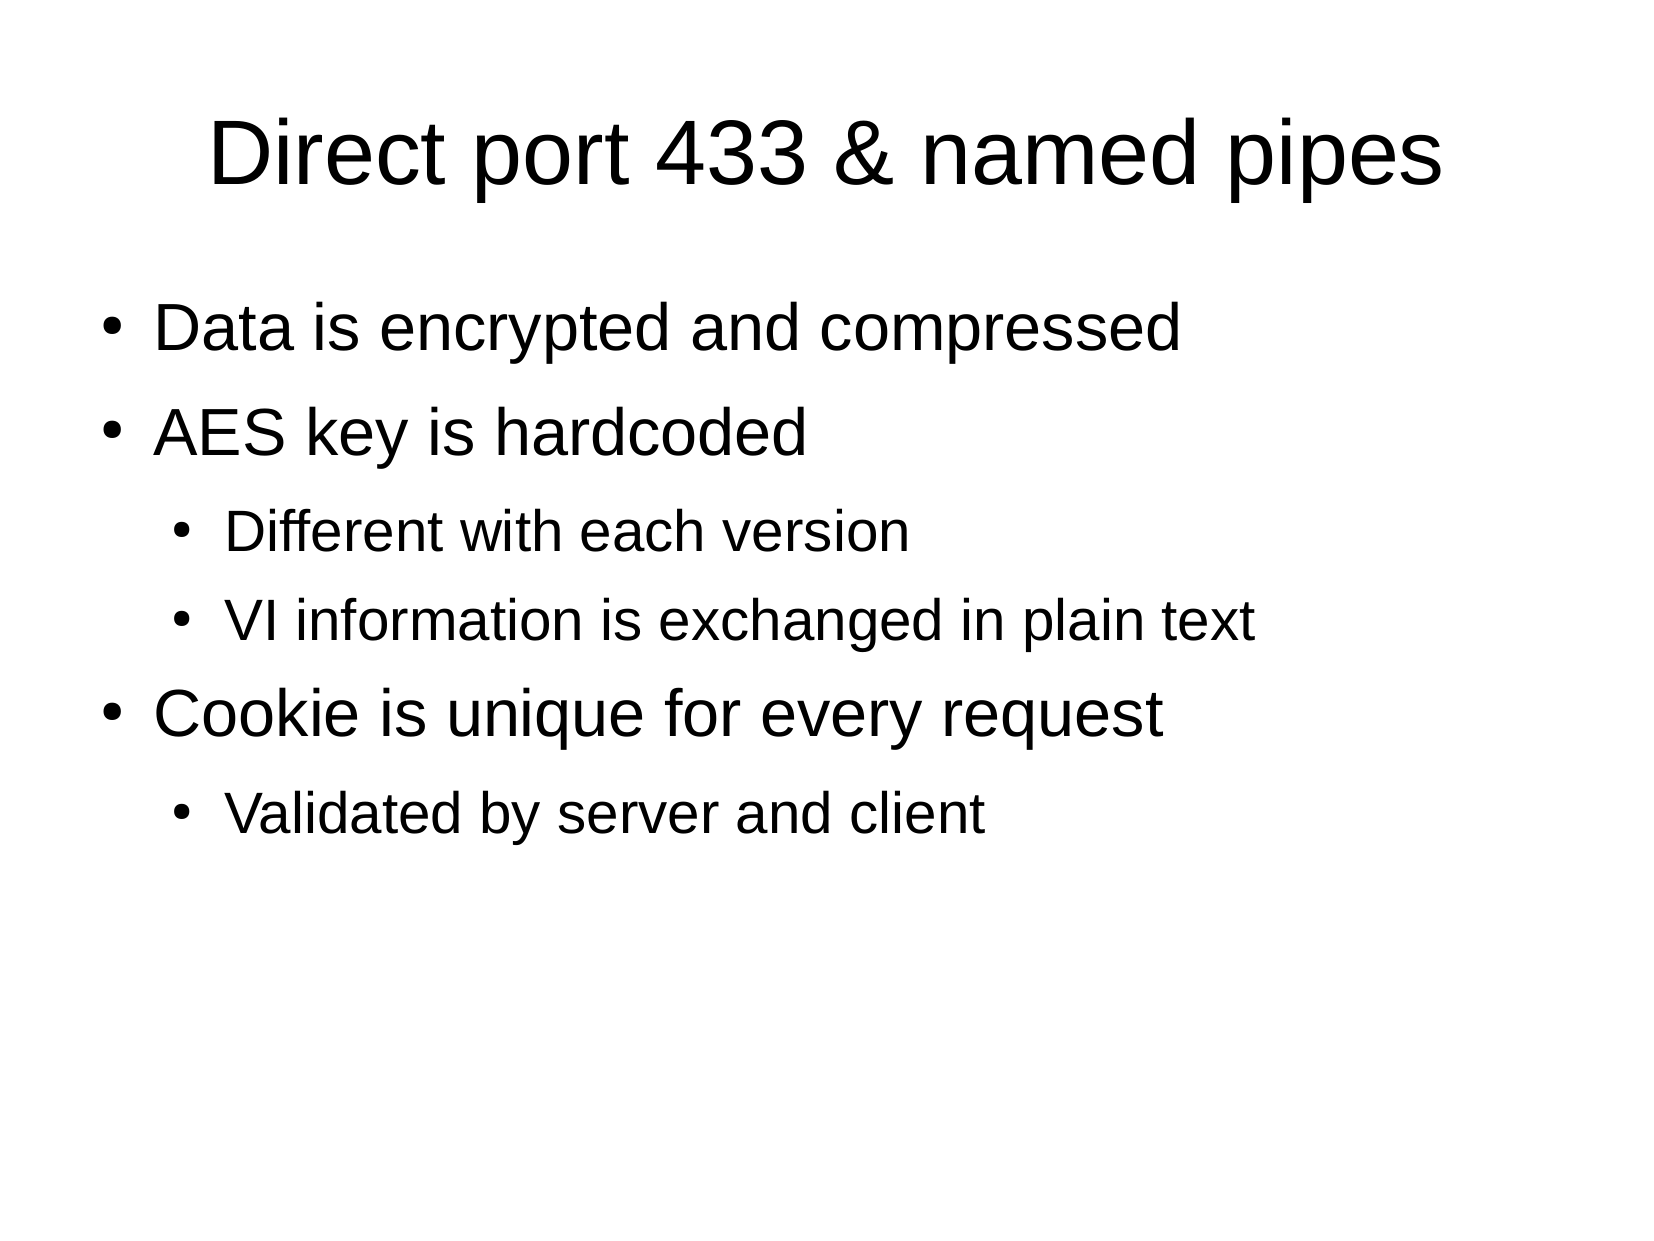

# Direct port 433 & named pipes
Data is encrypted and compressed
AES key is hardcoded
Different with each version
VI information is exchanged in plain text
Cookie is unique for every request
Validated by server and client